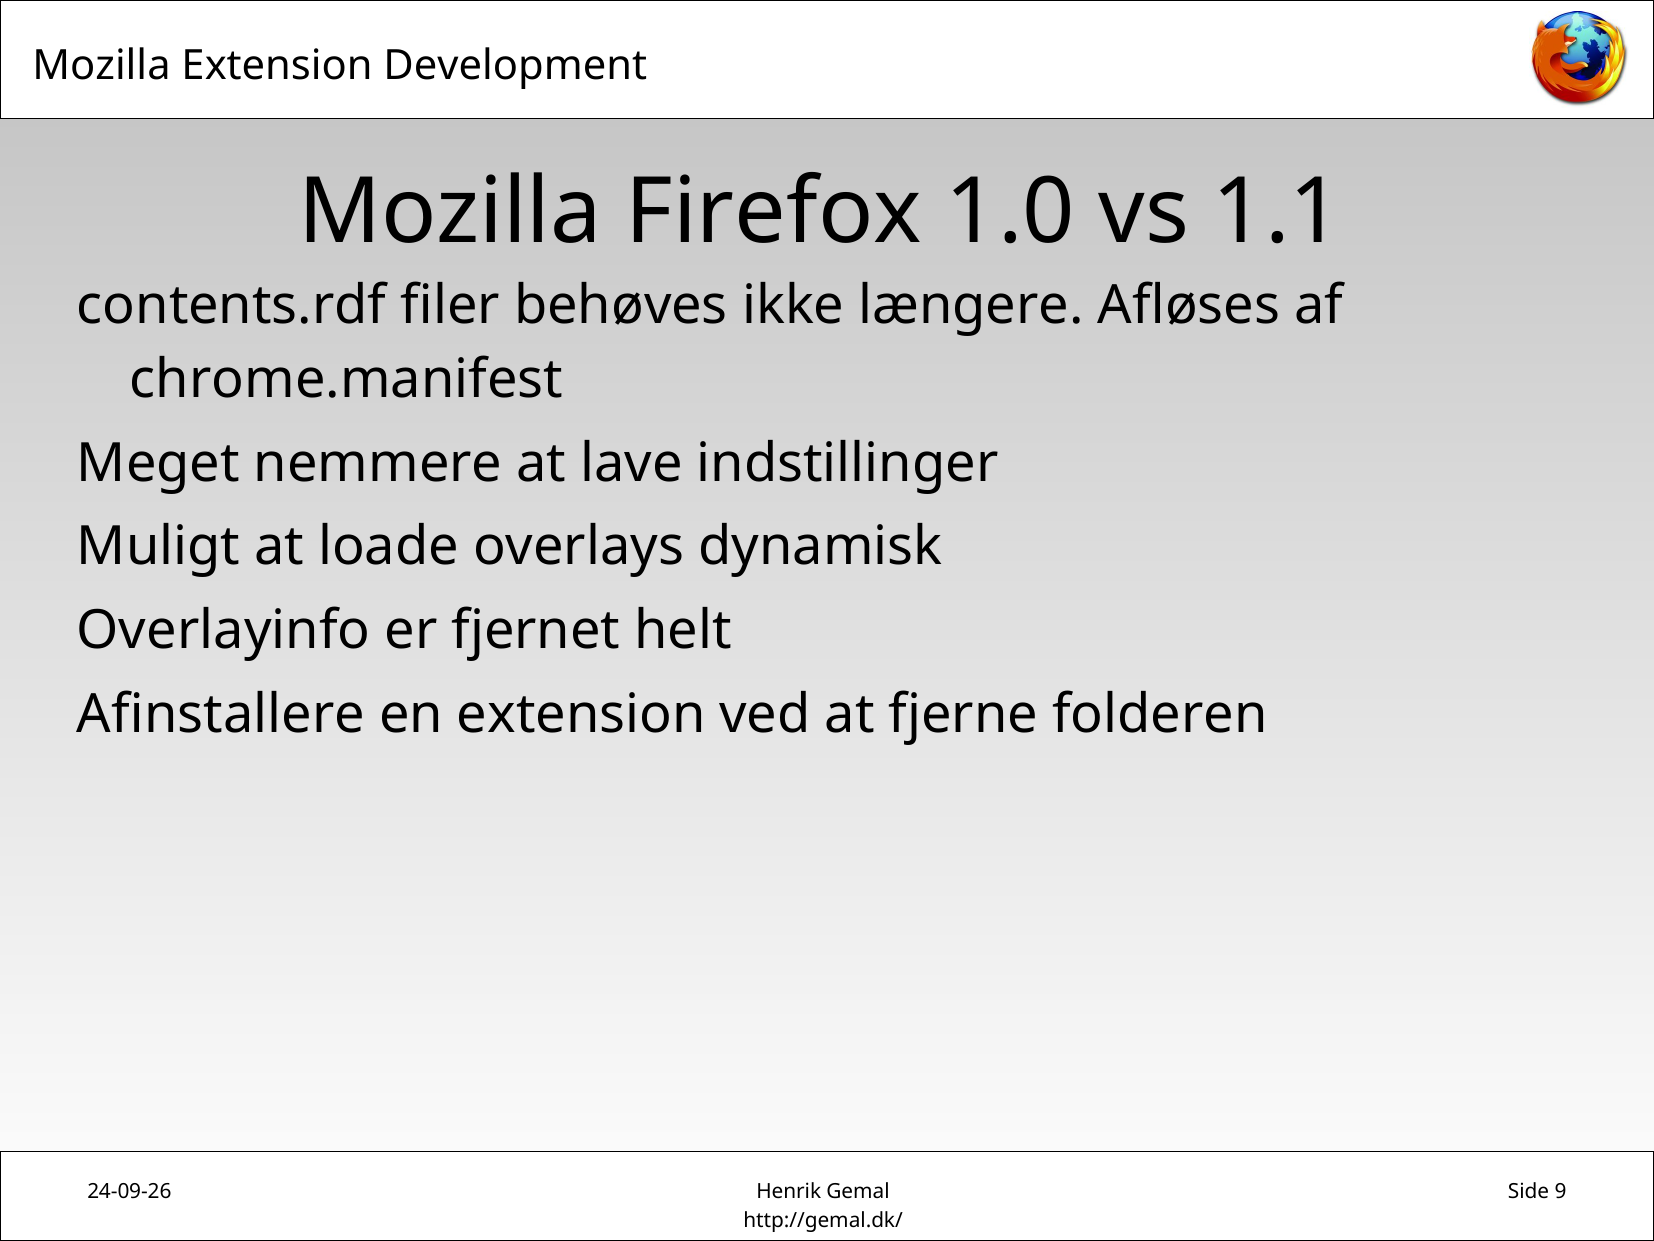

# Mozilla Firefox 1.0 vs 1.1
contents.rdf filer behøves ikke længere. Afløses af chrome.manifest
Meget nemmere at lave indstillinger
Muligt at loade overlays dynamisk
Overlayinfo er fjernet helt
Afinstallere en extension ved at fjerne folderen
9